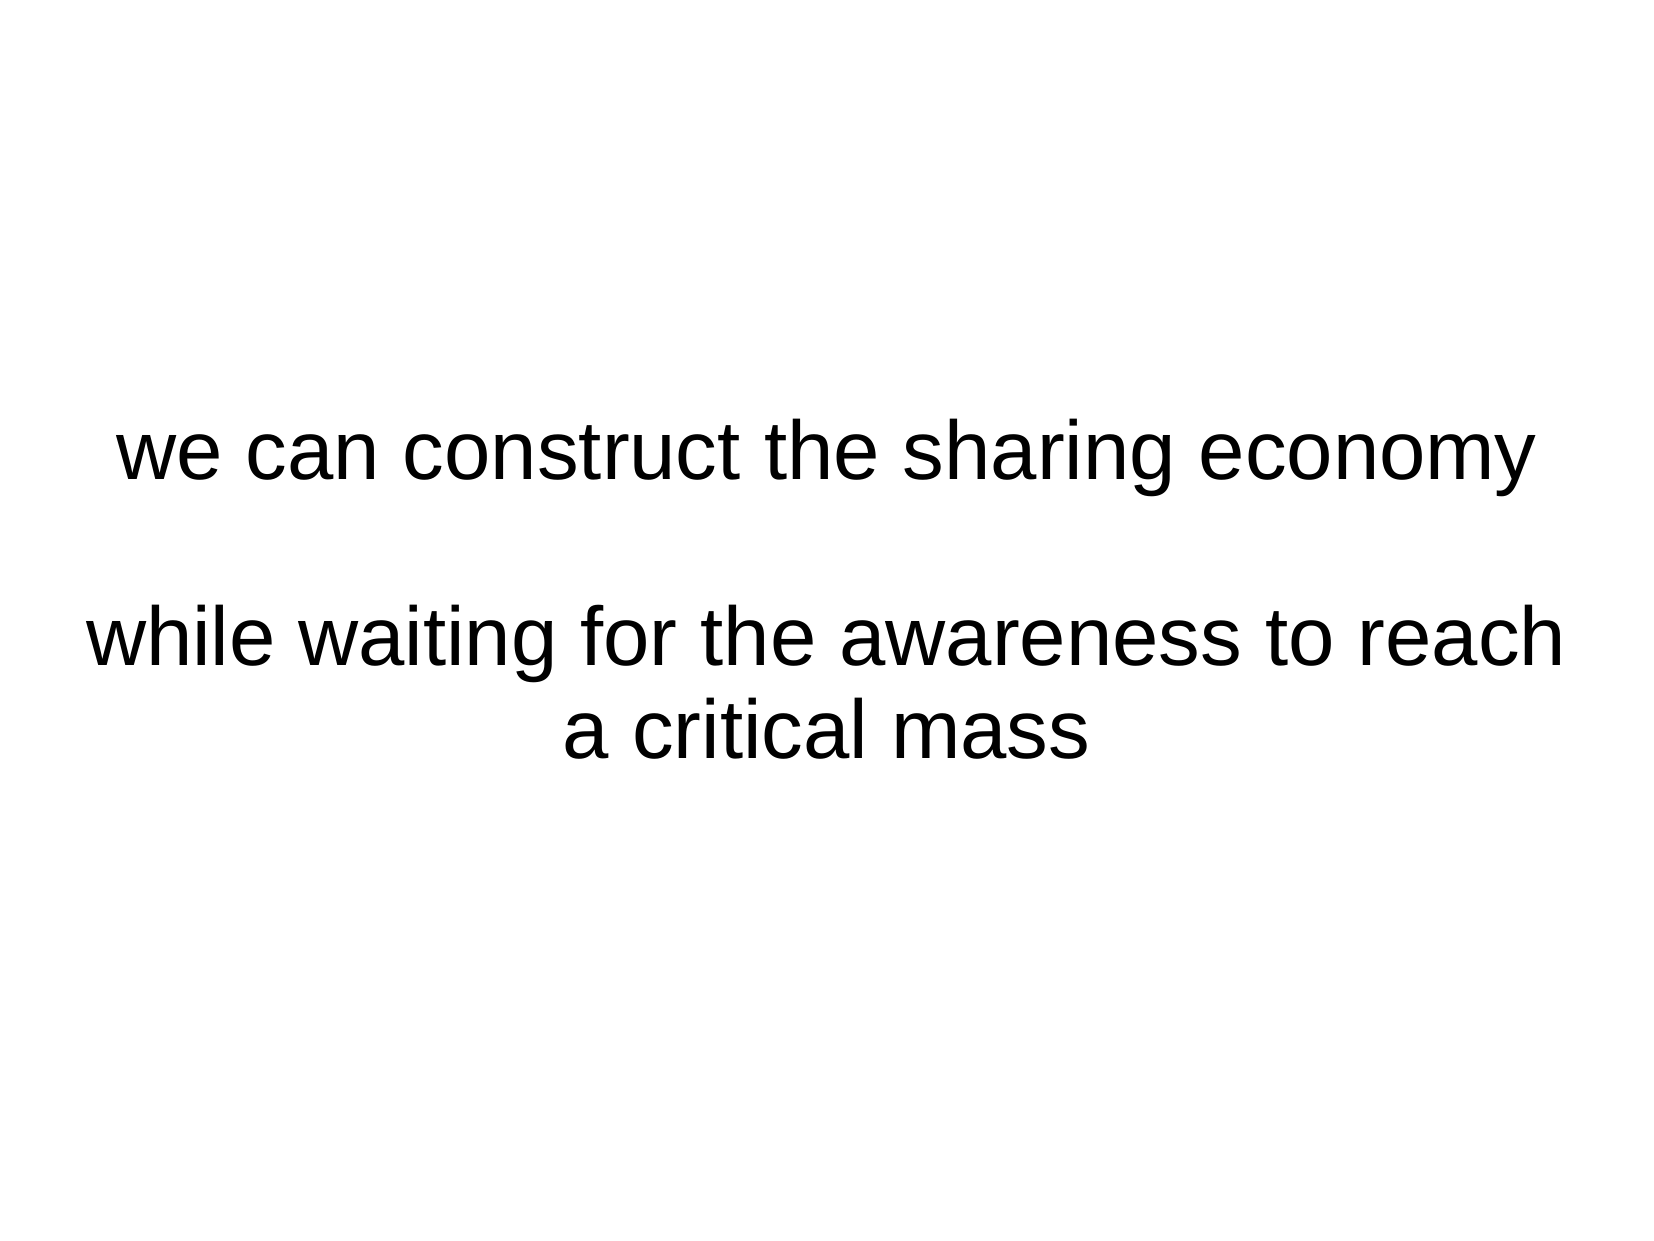

# we can construct the sharing economy while waiting for the awareness to reach a critical mass